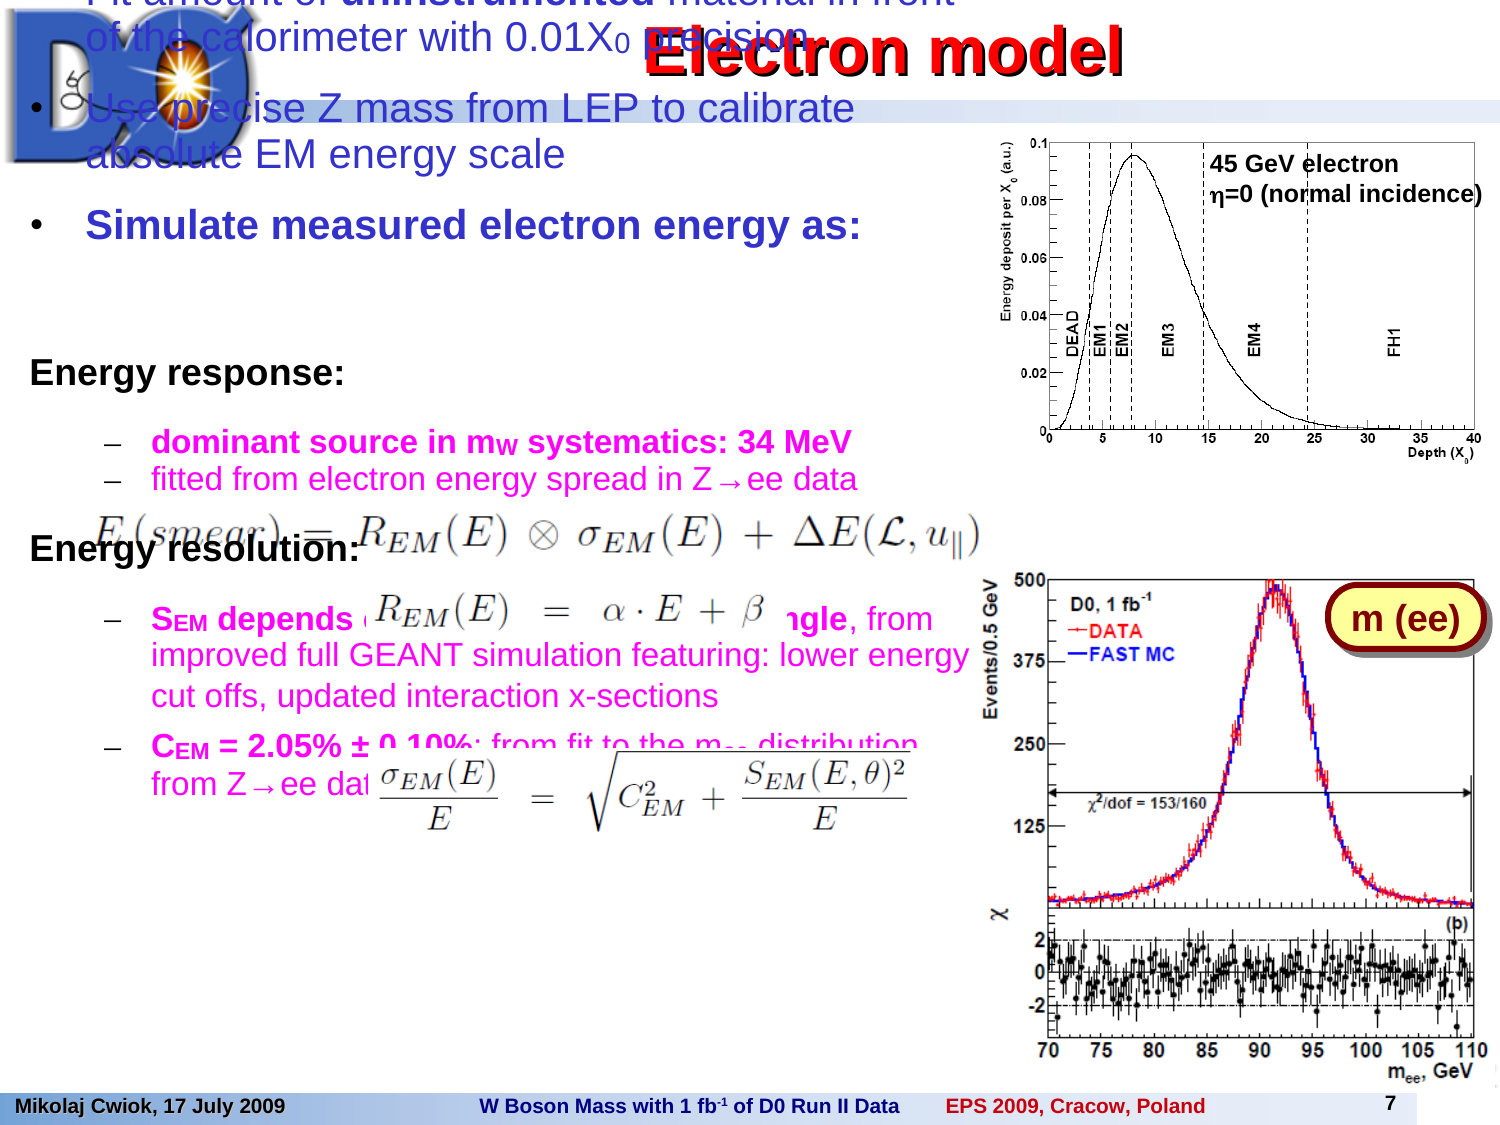

# Electron model
45 GeV electron
h=0 (normal incidence)
Fit amount of uninstrumented material in front of the calorimeter with 0.01X0 precision
Use precise Z mass from LEP to calibrate absolute EM energy scale
Simulate measured electron energy as:
Energy response:
dominant source in mW systematics: 34 MeV
fitted from electron energy spread in Z→ee data
Energy resolution:
SEM depends on energy and incidence angle, from improved full GEANT simulation featuring: lower energy cut offs, updated interaction x-sections
CEM = 2.05% ± 0.10%; from fit to the mee distribution from Z→ee data
m (ee)
7